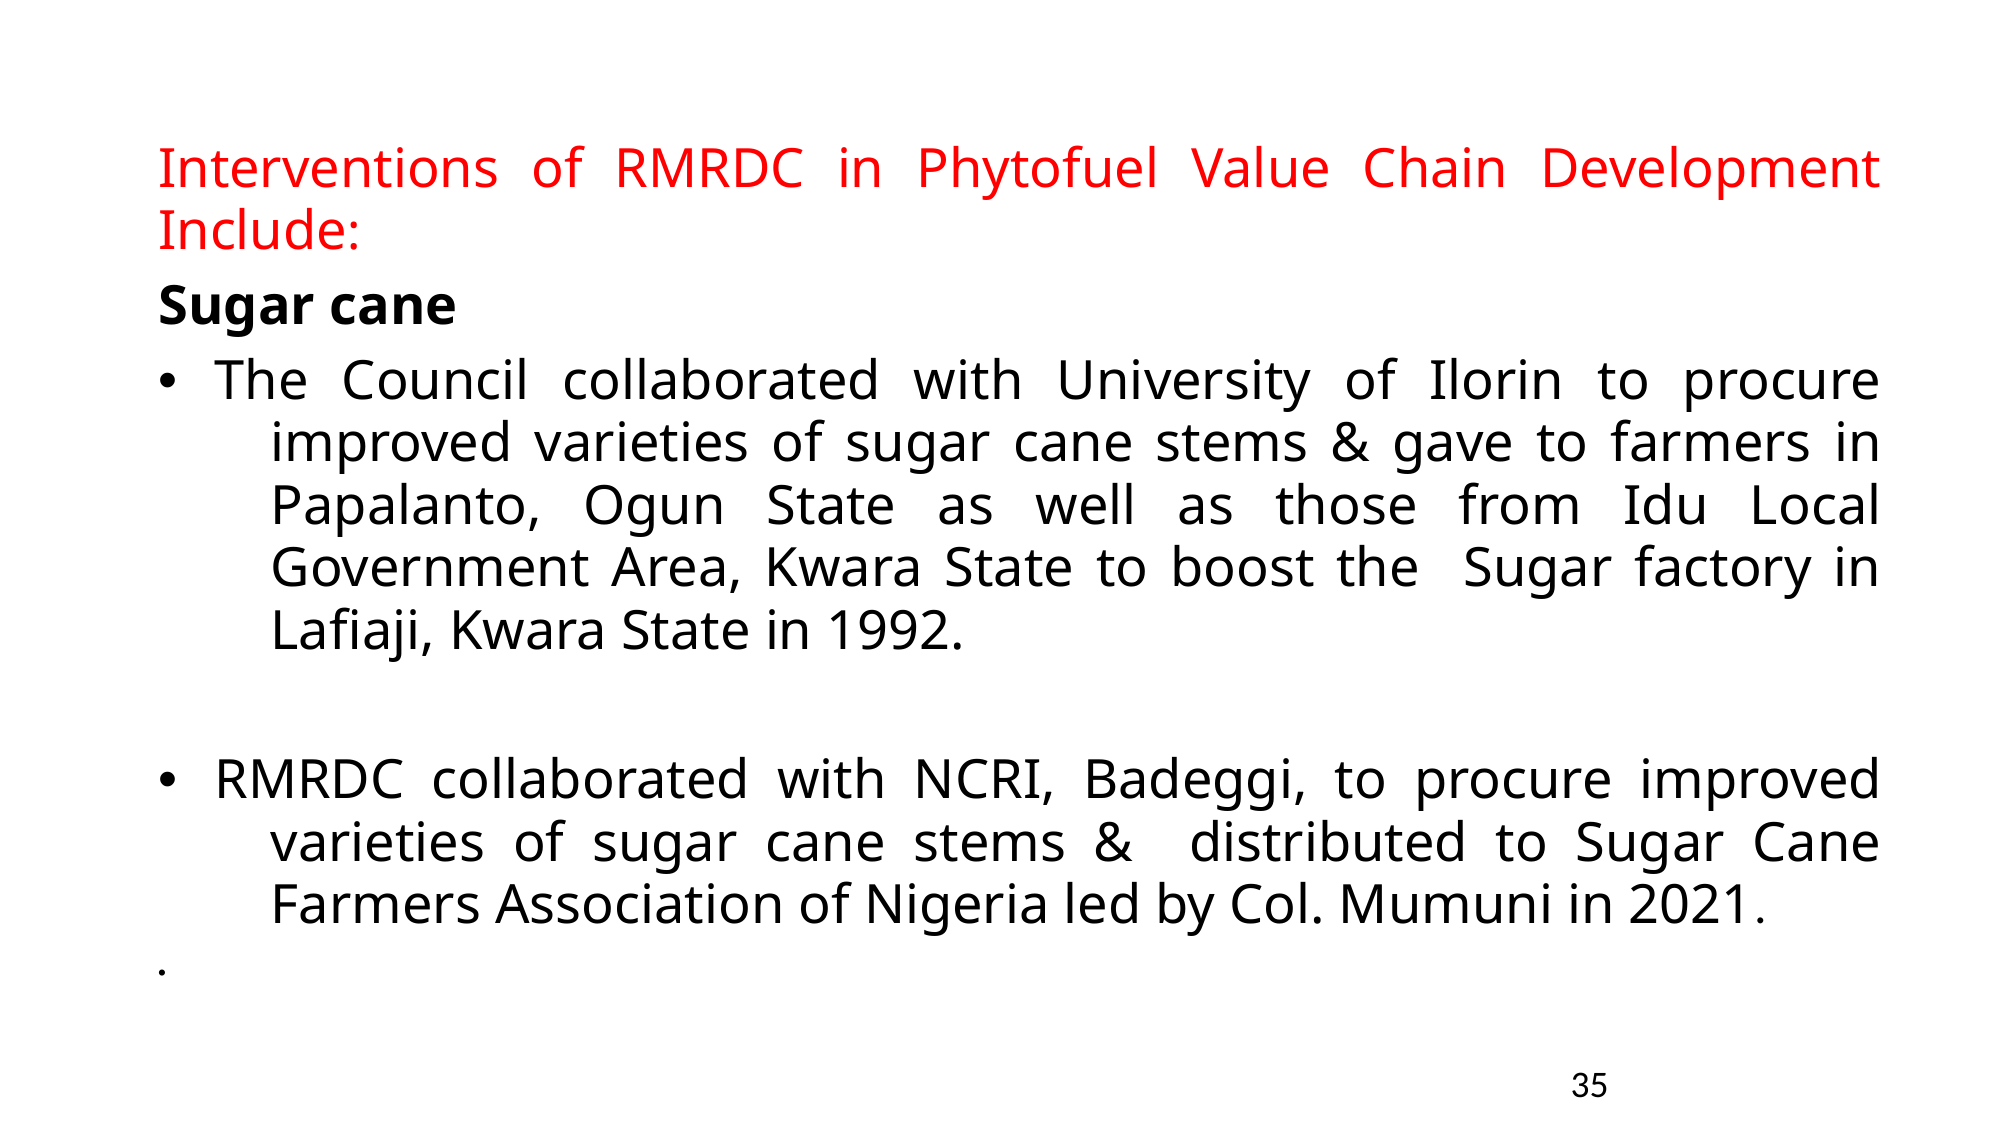

# Interventions of RMRDC in Phytofuel Value Chain Development Include:
Sugar cane
The Council collaborated with University of Ilorin to procure improved varieties of sugar cane stems & gave to farmers in Papalanto, Ogun State as well as those from Idu Local Government Area, Kwara State to boost the Sugar factory in Lafiaji, Kwara State in 1992.
RMRDC collaborated with NCRI, Badeggi, to procure improved varieties of sugar cane stems & distributed to Sugar Cane Farmers Association of Nigeria led by Col. Mumuni in 2021.